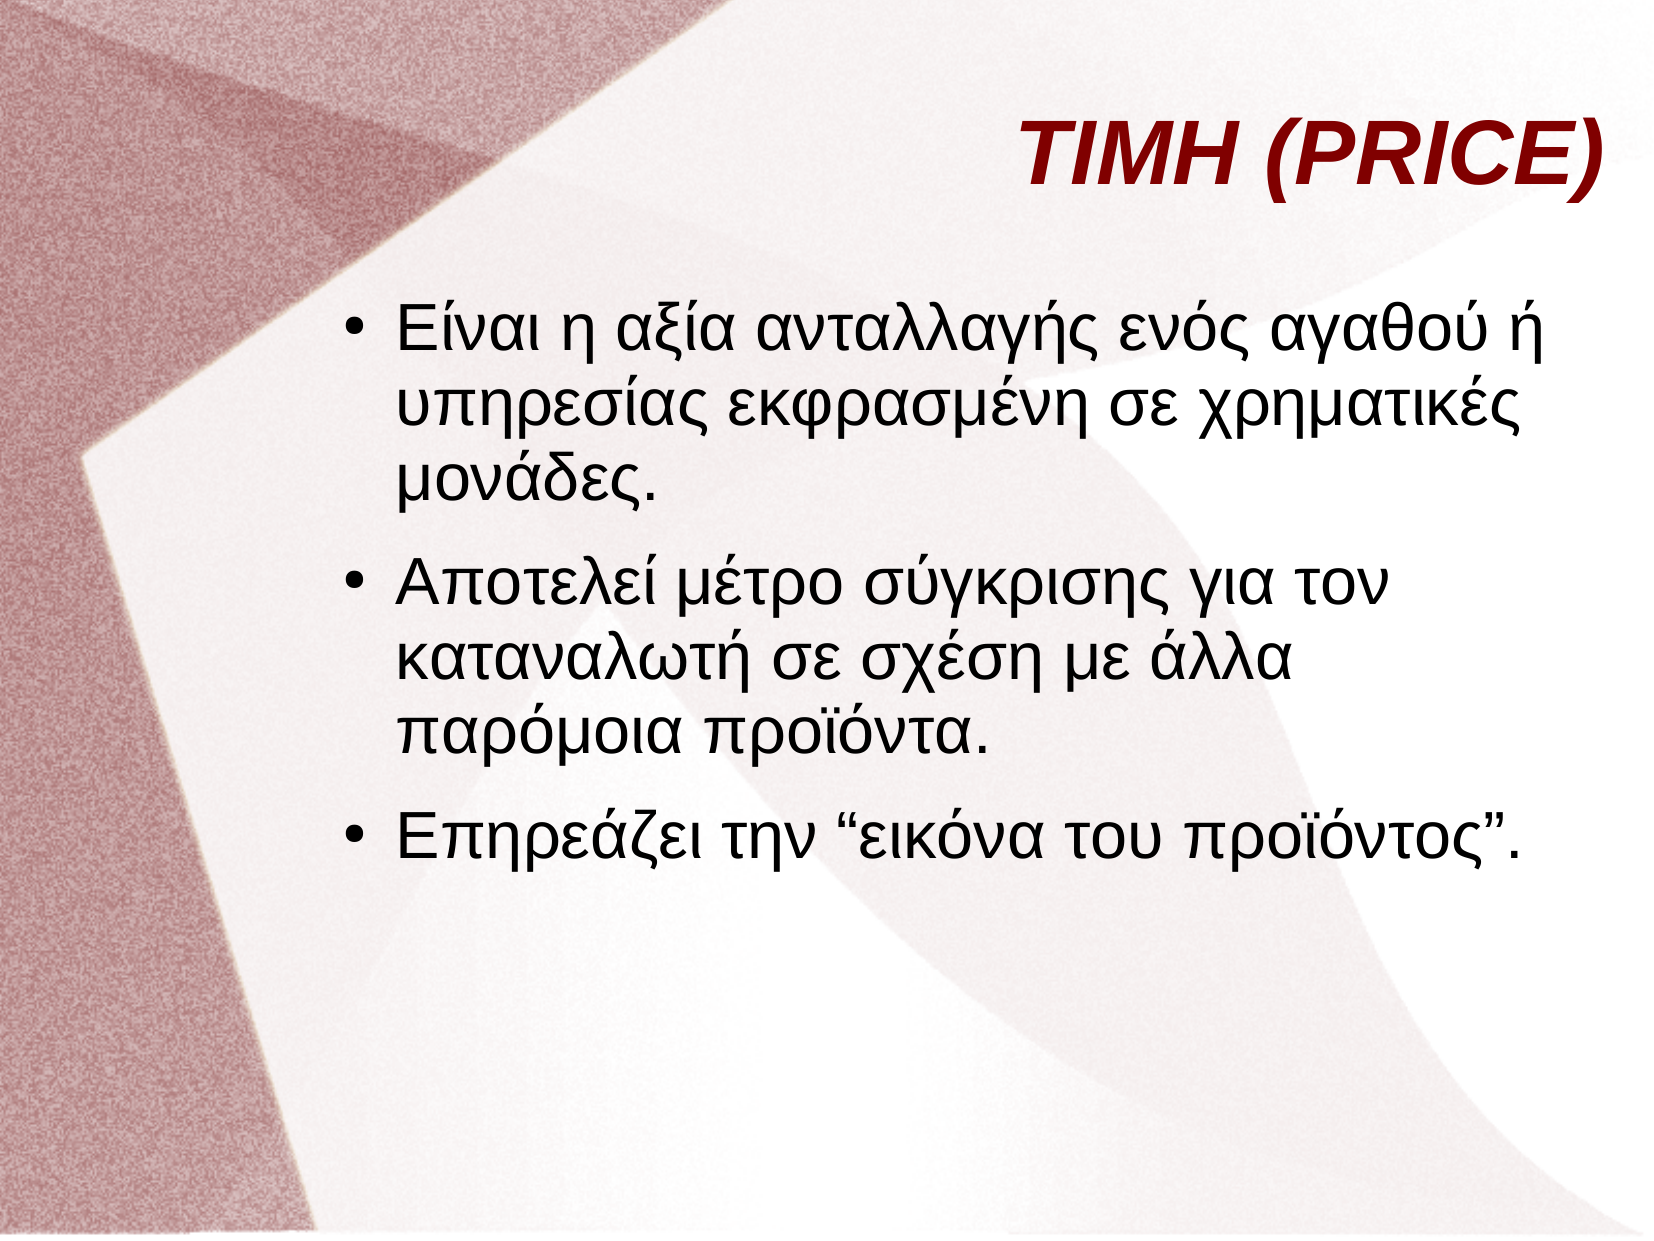

# ΤΙΜΗ (PRICE)
Είναι η αξία ανταλλαγής ενός αγαθού ή υπηρεσίας εκφρασμένη σε χρηματικές μονάδες.
Αποτελεί μέτρο σύγκρισης για τον καταναλωτή σε σχέση με άλλα παρόμοια προϊόντα.
Επηρεάζει την “εικόνα του προϊόντος”.